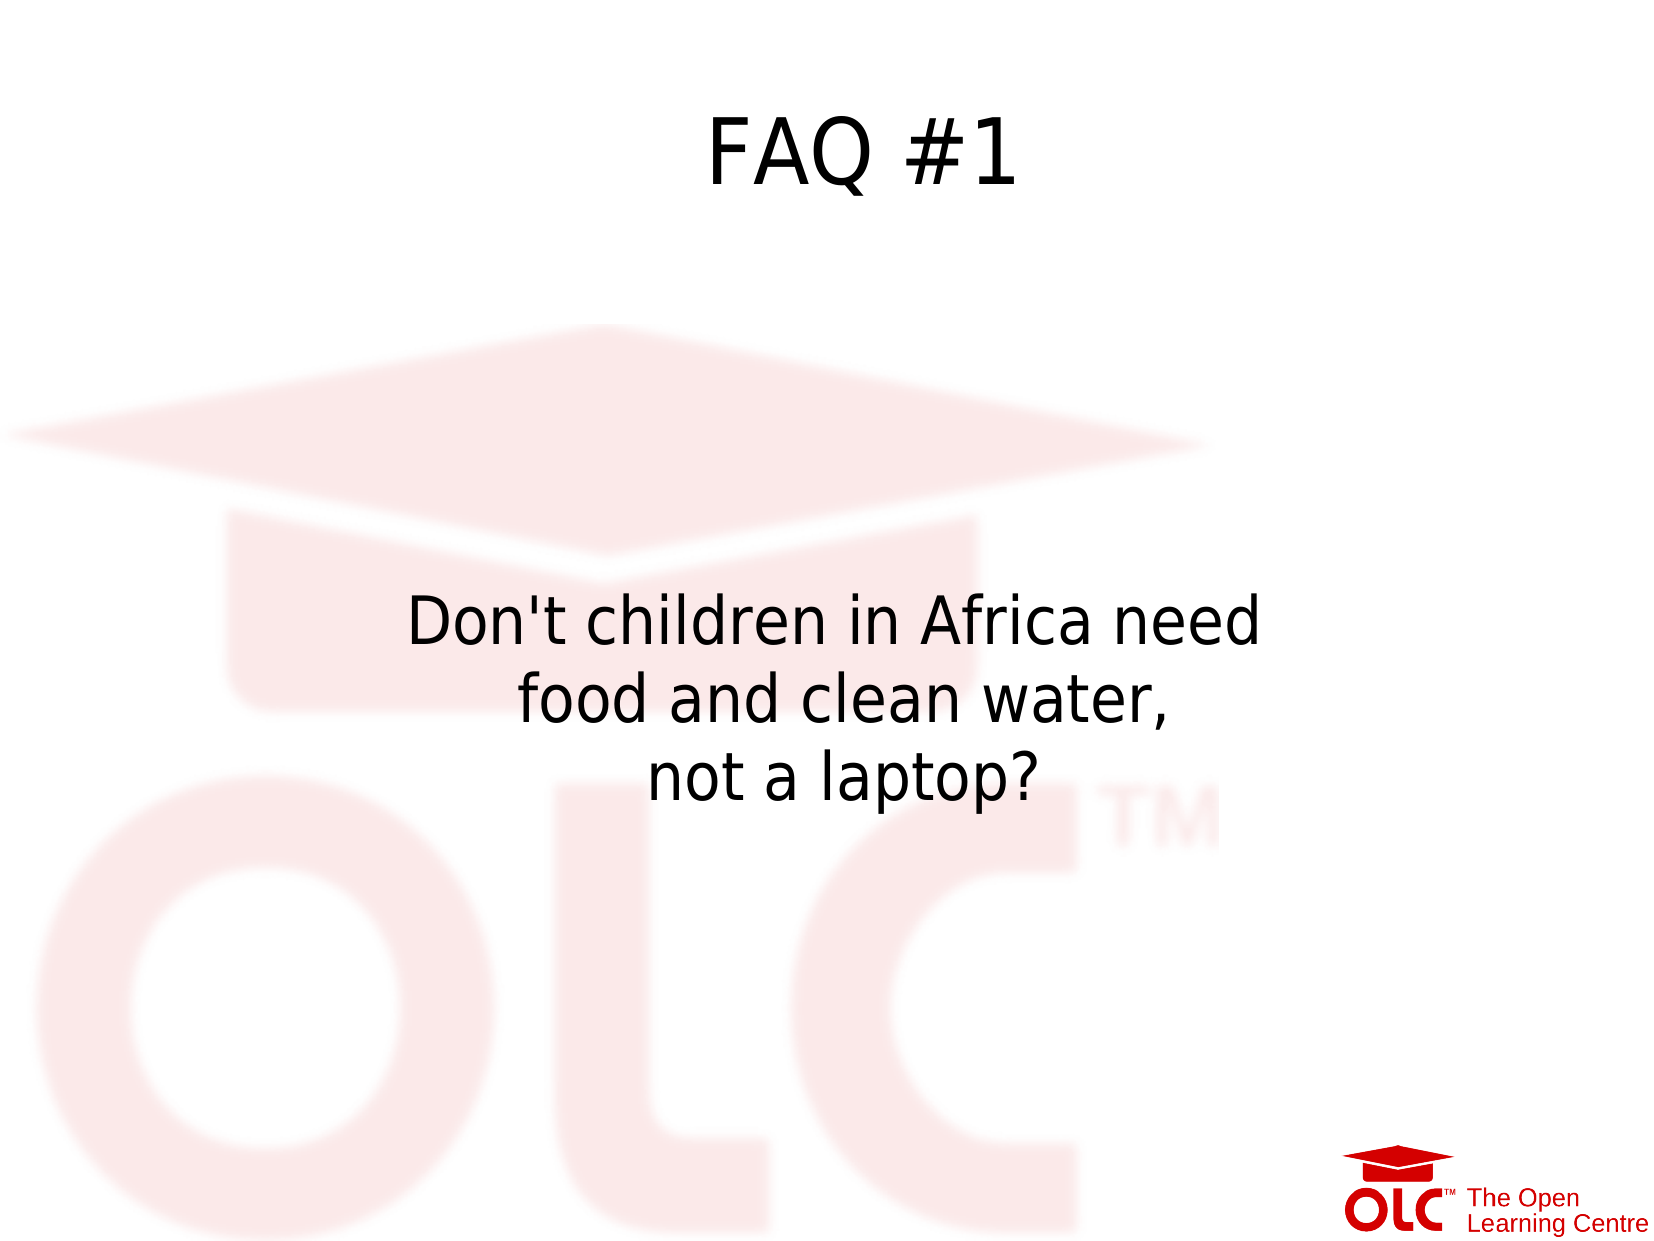

# FAQ #1
Don't children in Africa need
food and clean water,
not a laptop?